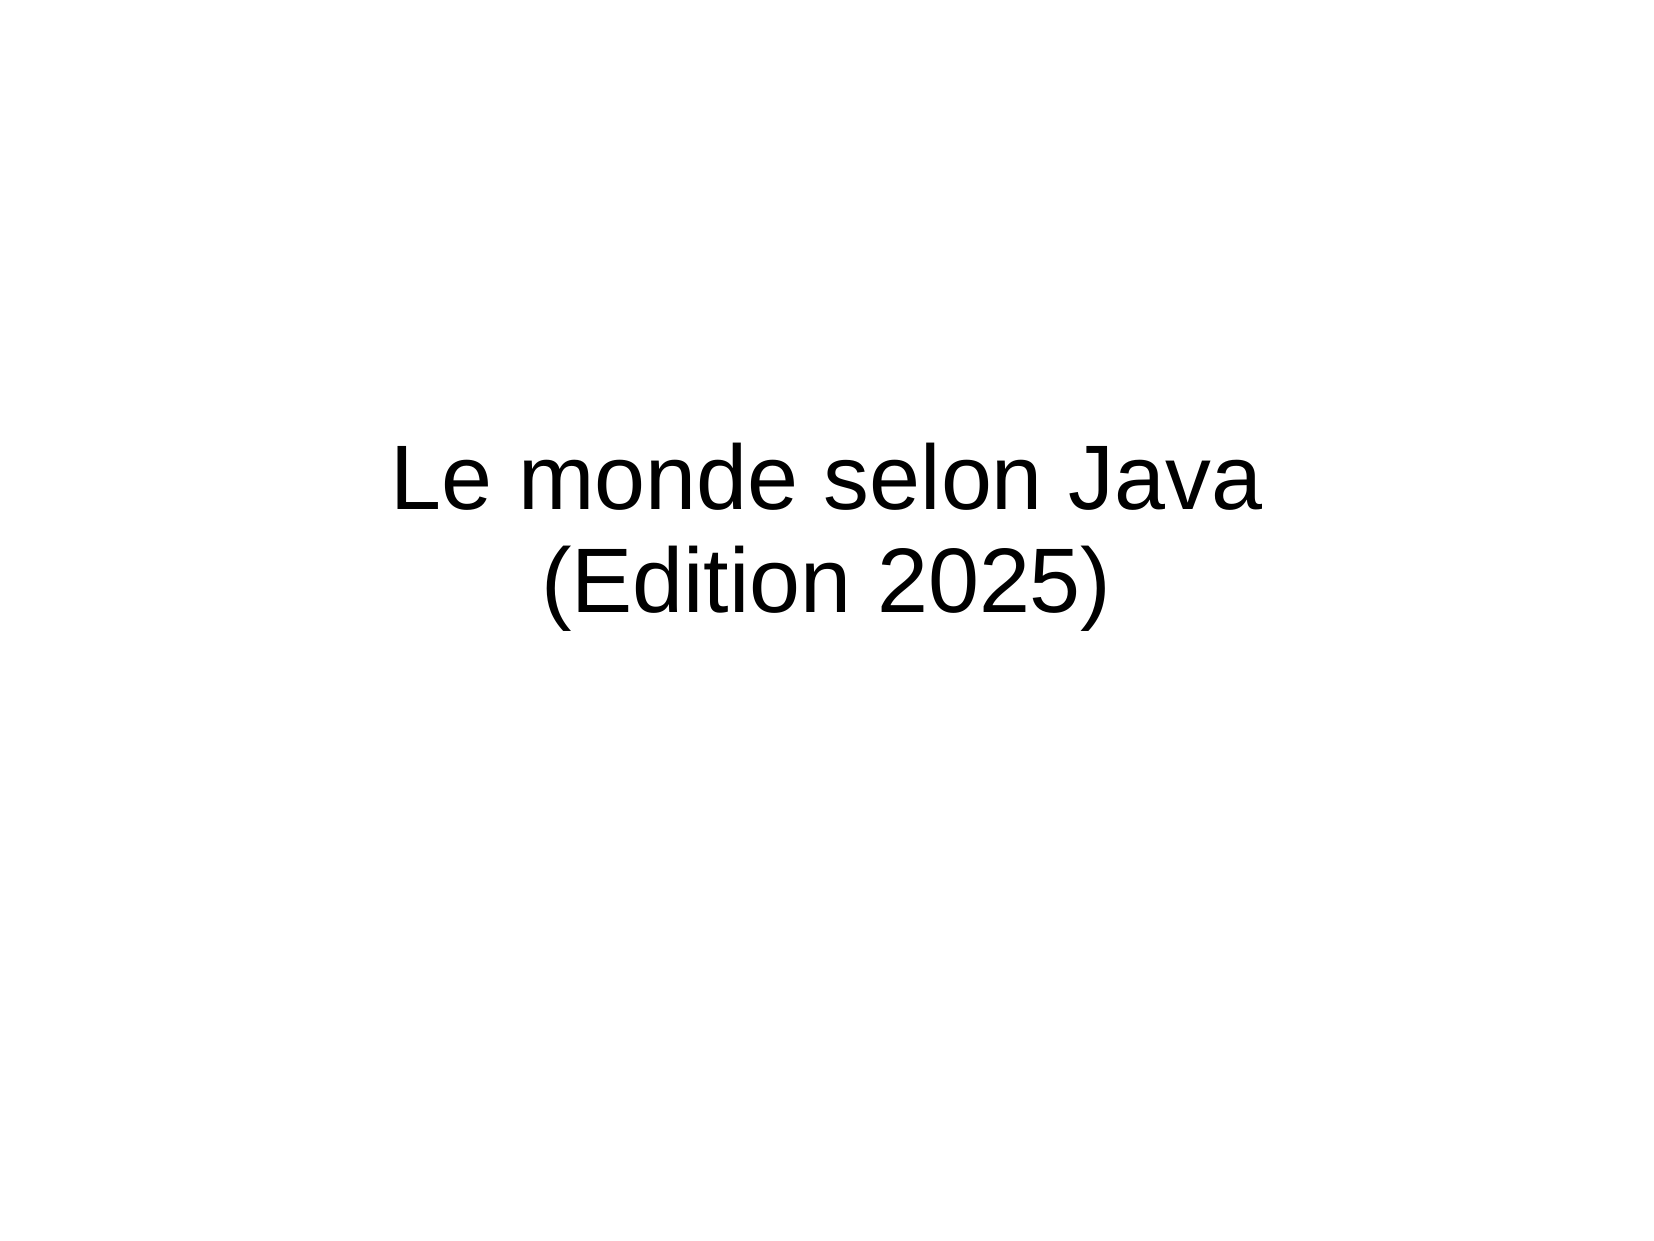

# Le monde selon Java (Edition 2025)